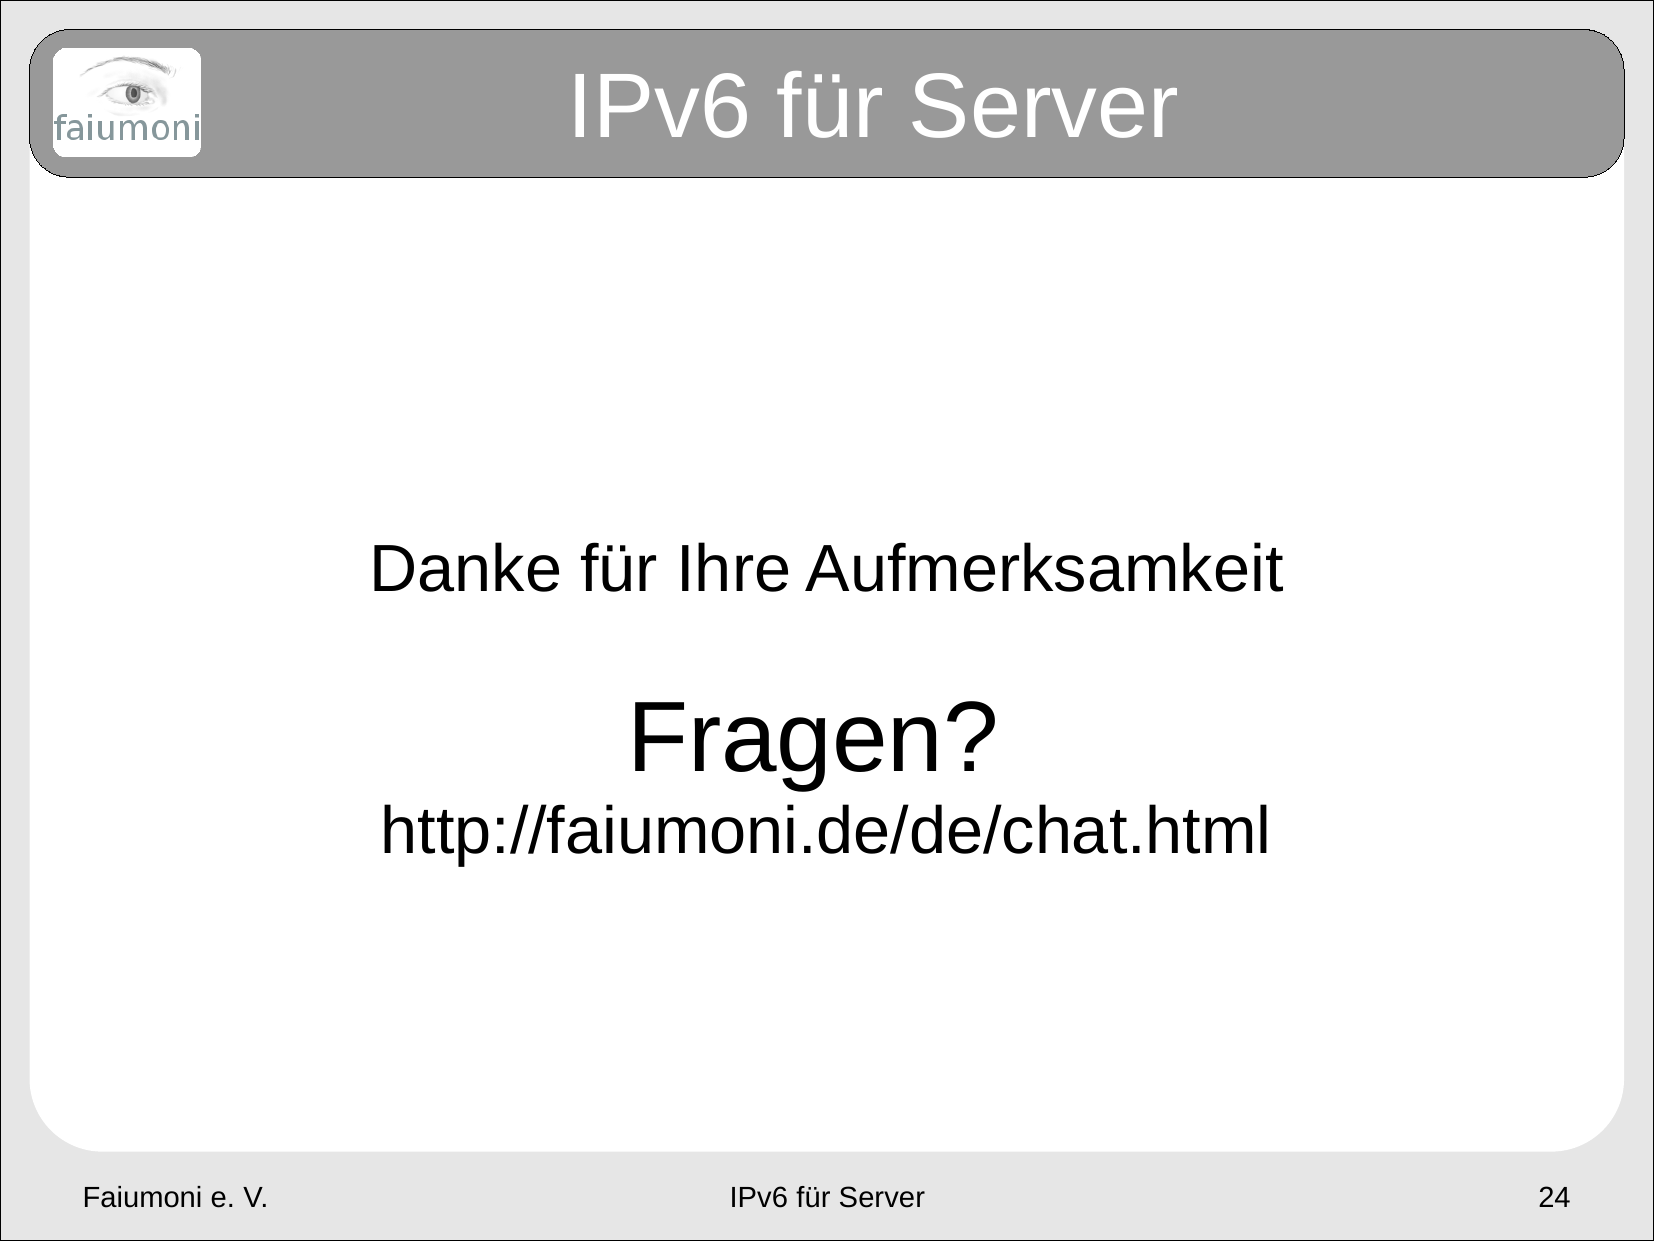

# IPv6 für Server
Danke für Ihre Aufmerksamkeit
Fragen?
http://faiumoni.de/de/chat.html
Faiumoni e. V.
IPv6 für Server
24